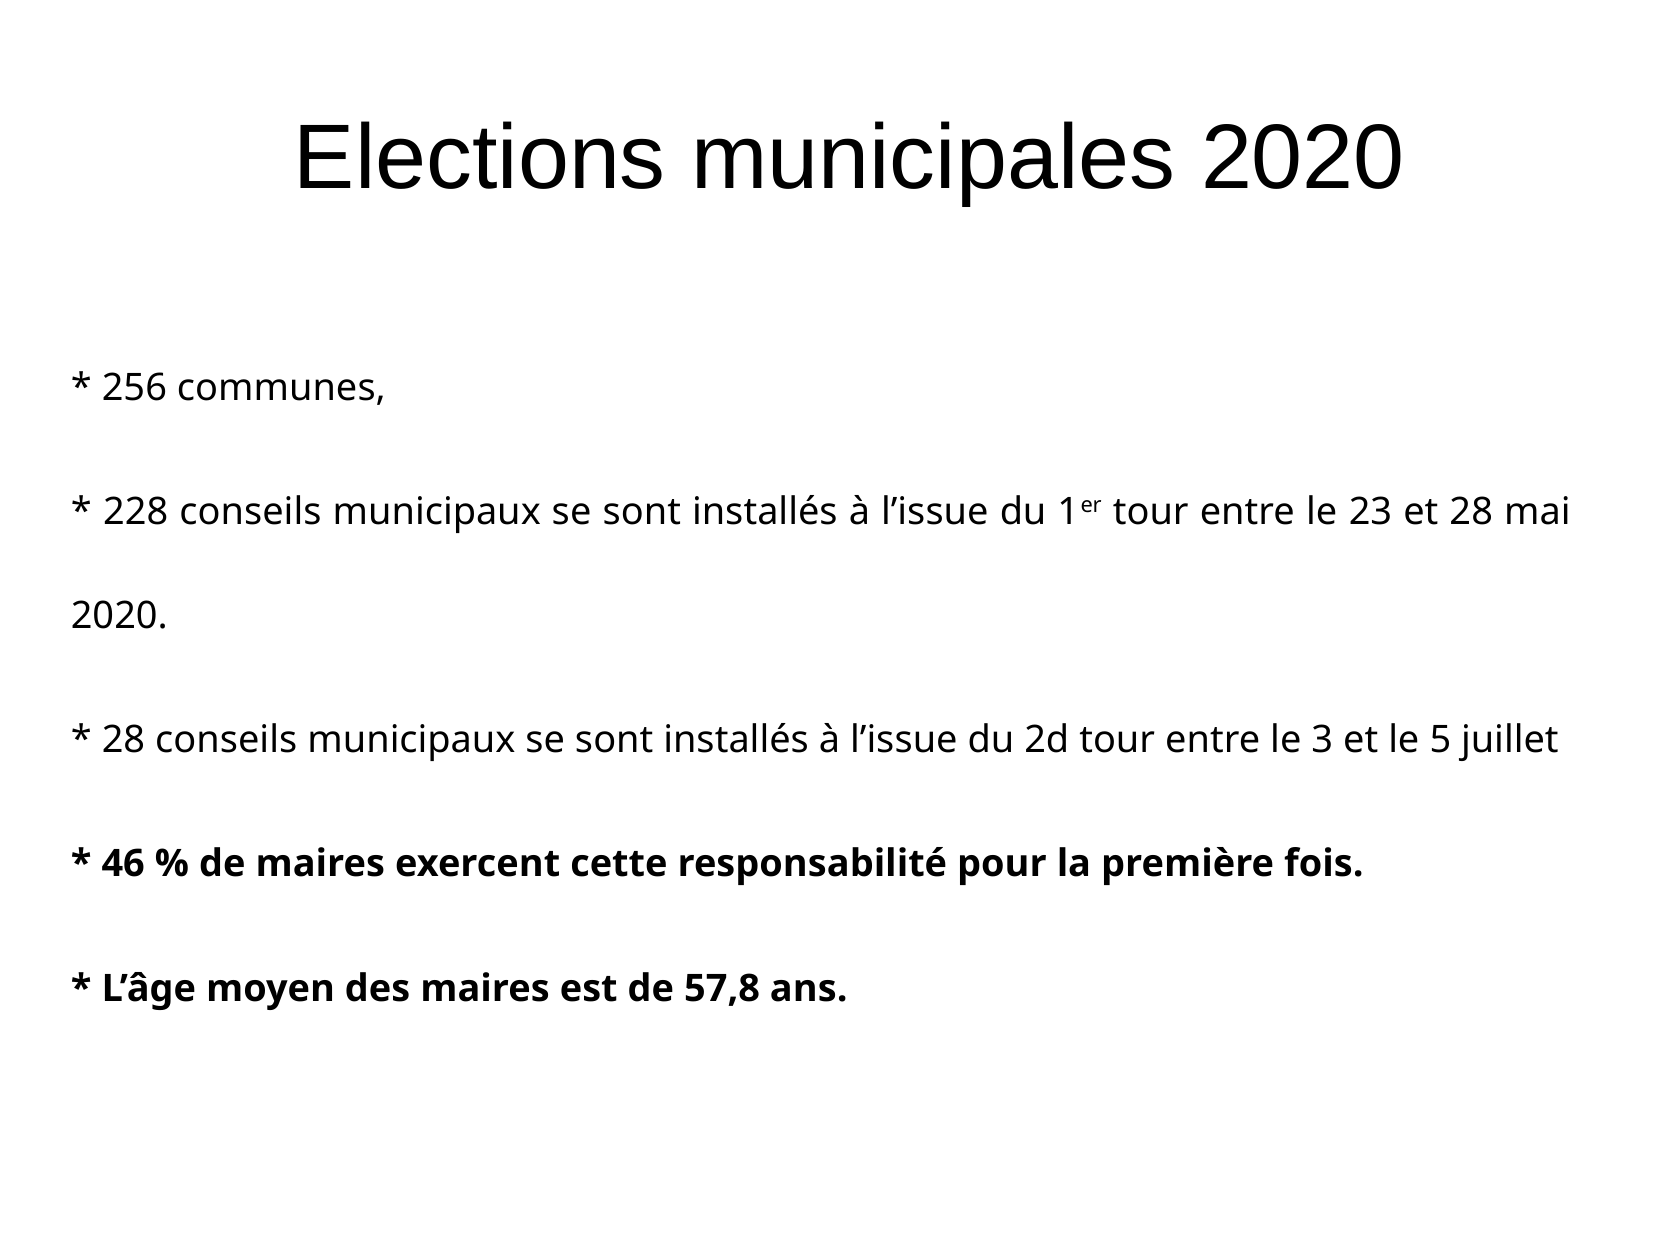

# Elections municipales 2020
* 256 communes,
* 228 conseils municipaux se sont installés à l’issue du 1er tour entre le 23 et 28 mai 2020.
* 28 conseils municipaux se sont installés à l’issue du 2d tour entre le 3 et le 5 juillet
* 46 % de maires exercent cette responsabilité pour la première fois.
* L’âge moyen des maires est de 57,8 ans.